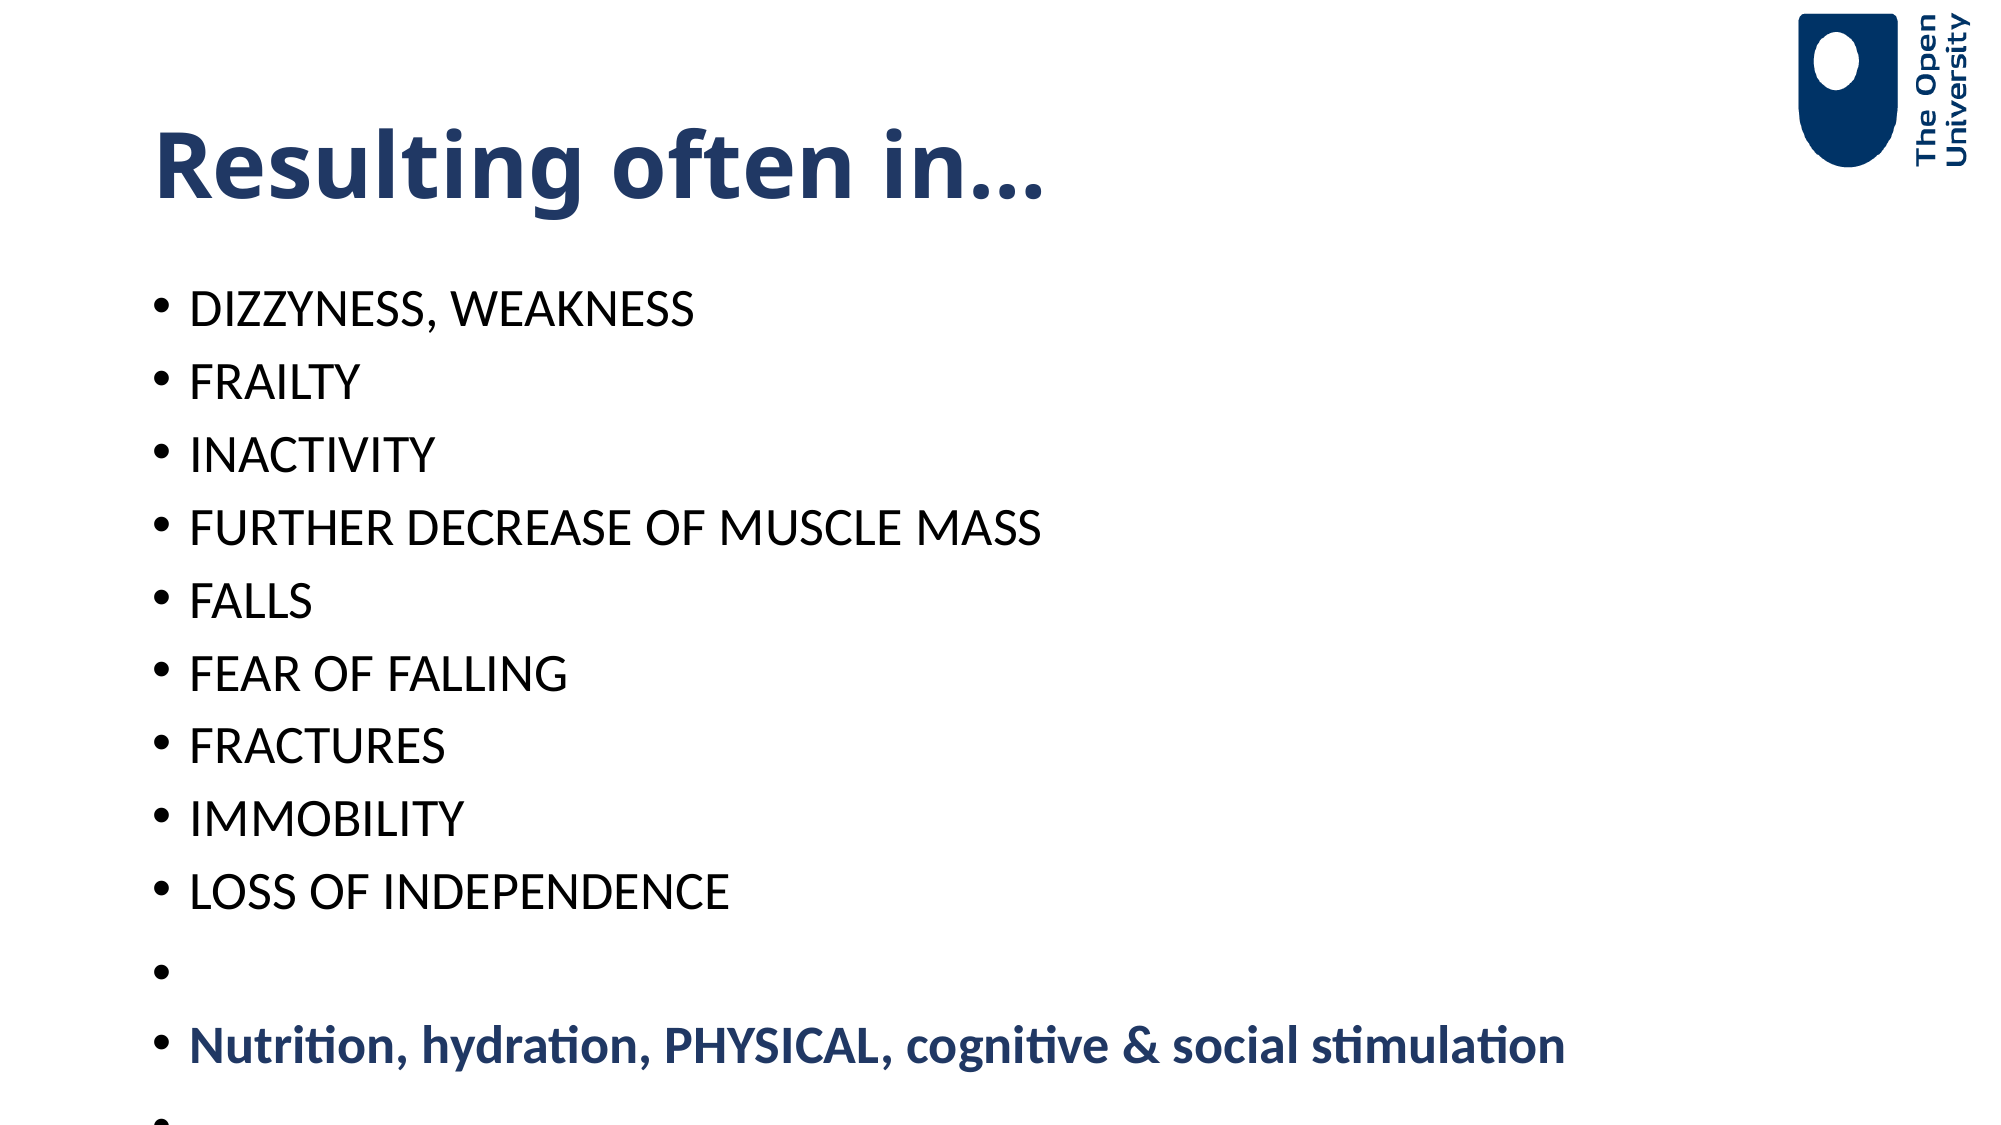

# Resulting often in…
DIZZYNESS, WEAKNESS
FRAILTY
INACTIVITY
FURTHER DECREASE OF MUSCLE MASS
FALLS
FEAR OF FALLING
FRACTURES
IMMOBILITY
LOSS OF INDEPENDENCE
Nutrition, hydration, PHYSICAL, cognitive & social stimulation